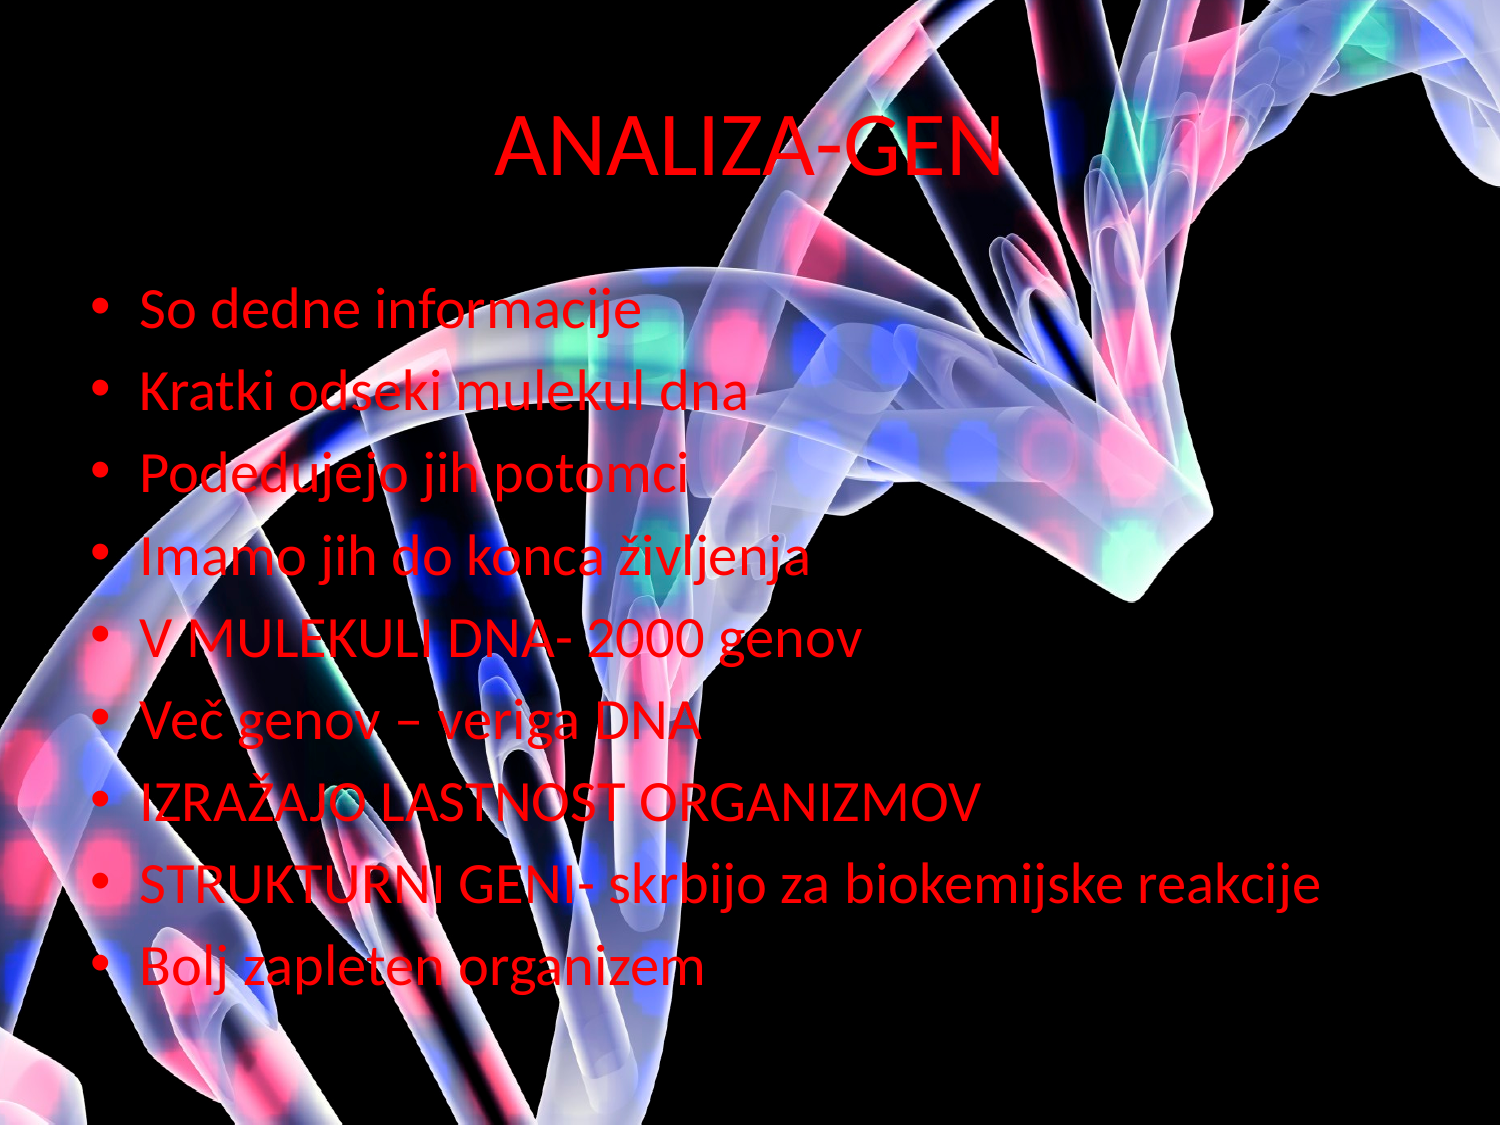

# ANALIZA-GEN
So dedne informacije
Kratki odseki mulekul dna
Podedujejo jih potomci
Imamo jih do konca življenja
V MULEKULI DNA- 2000 genov
Več genov – veriga DNA
IZRAŽAJO LASTNOST ORGANIZMOV
STRUKTURNI GENI- skrbijo za biokemijske reakcije
Bolj zapleten organizem – večji gen